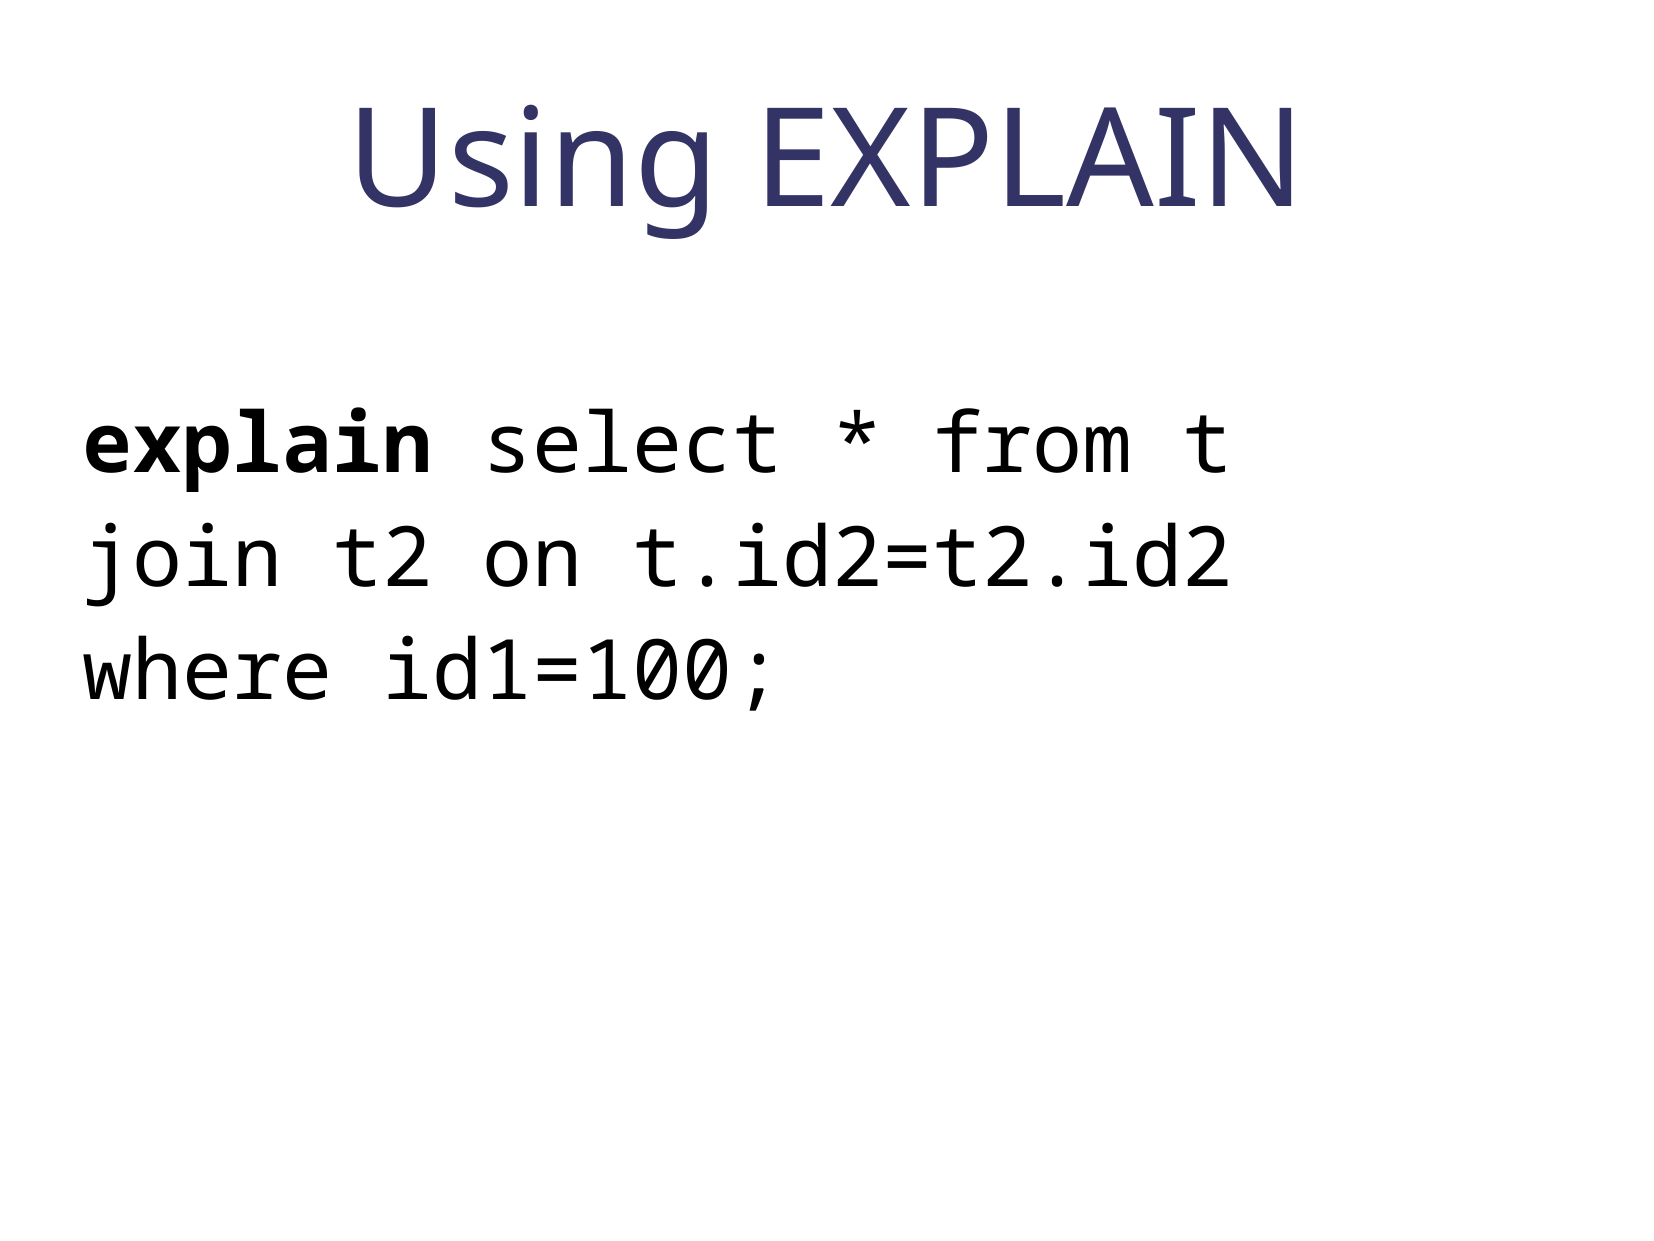

# Using EXPLAIN
explain select * from t
join t2 on t.id2=t2.id2
where id1=100;